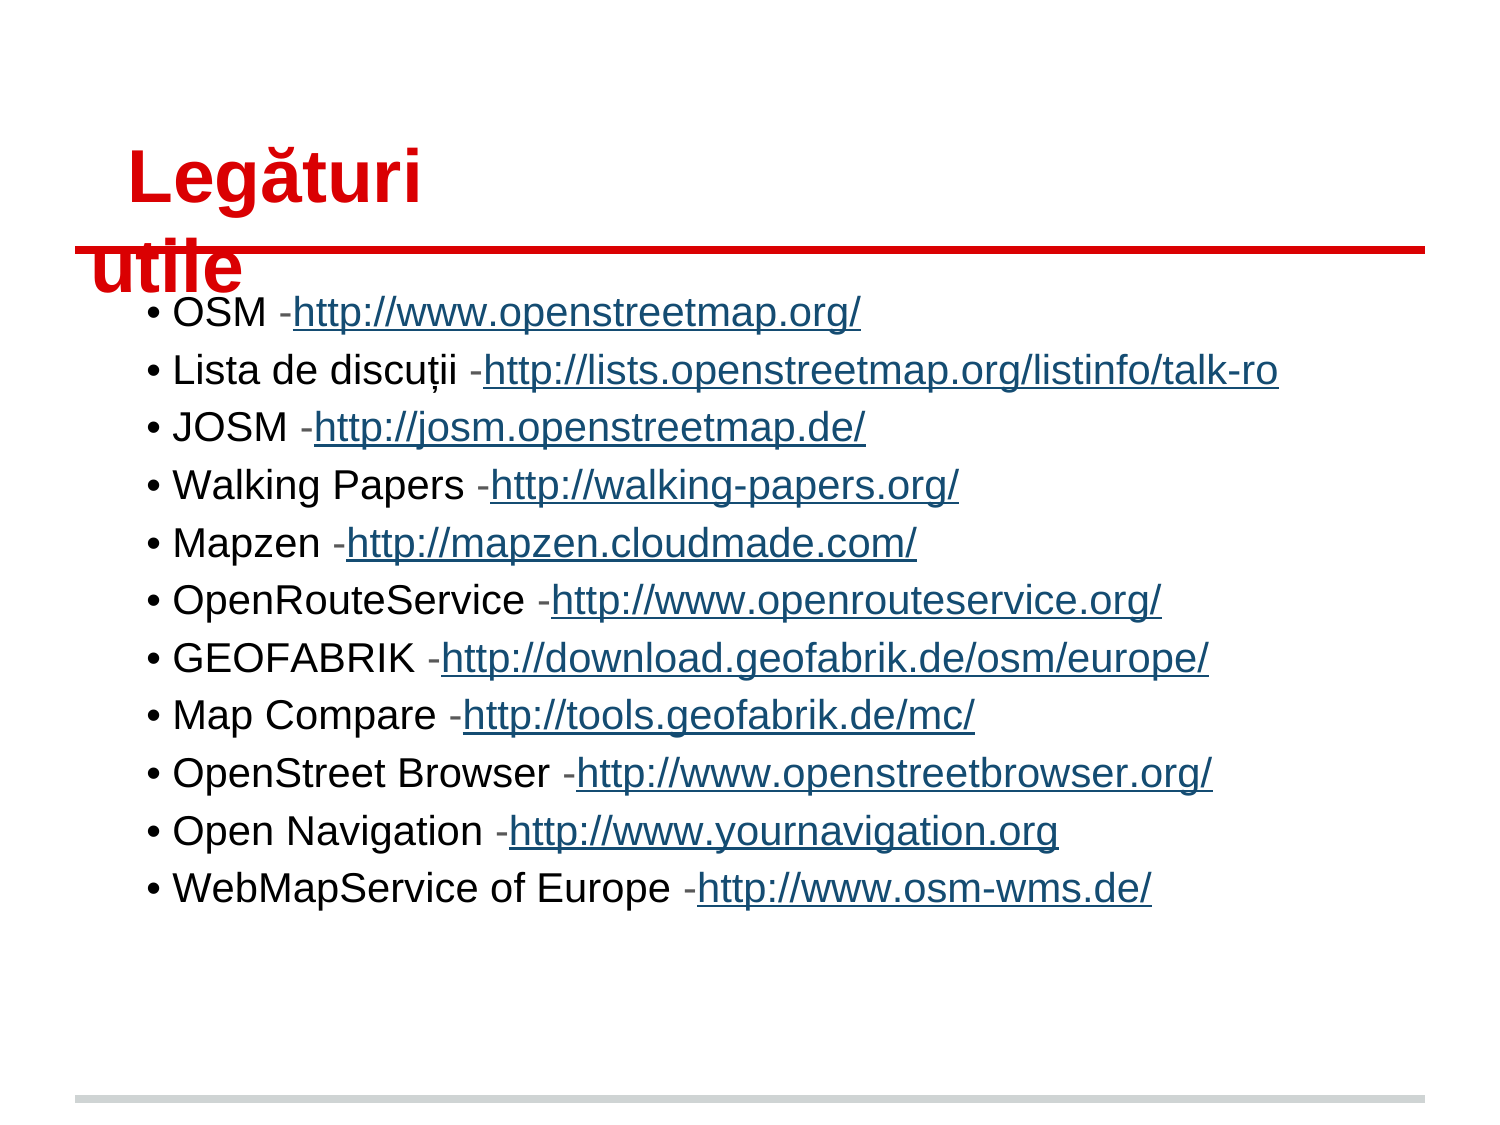

# Legături utile
• OSM -http://www.openstreetmap.org/
• Lista de discuții -http://lists.openstreetmap.org/listinfo/talk-ro
• JOSM -http://josm.openstreetmap.de/
• Walking Papers -http://walking-papers.org/
• Mapzen -http://mapzen.cloudmade.com/
• OpenRouteService -http://www.openrouteservice.org/
• GEOFABRIK -http://download.geofabrik.de/osm/europe/
• Map Compare -http://tools.geofabrik.de/mc/
• OpenStreet Browser -http://www.openstreetbrowser.org/
• Open Navigation -http://www.yournavigation.org
• WebMapService of Europe -http://www.osm-wms.de/